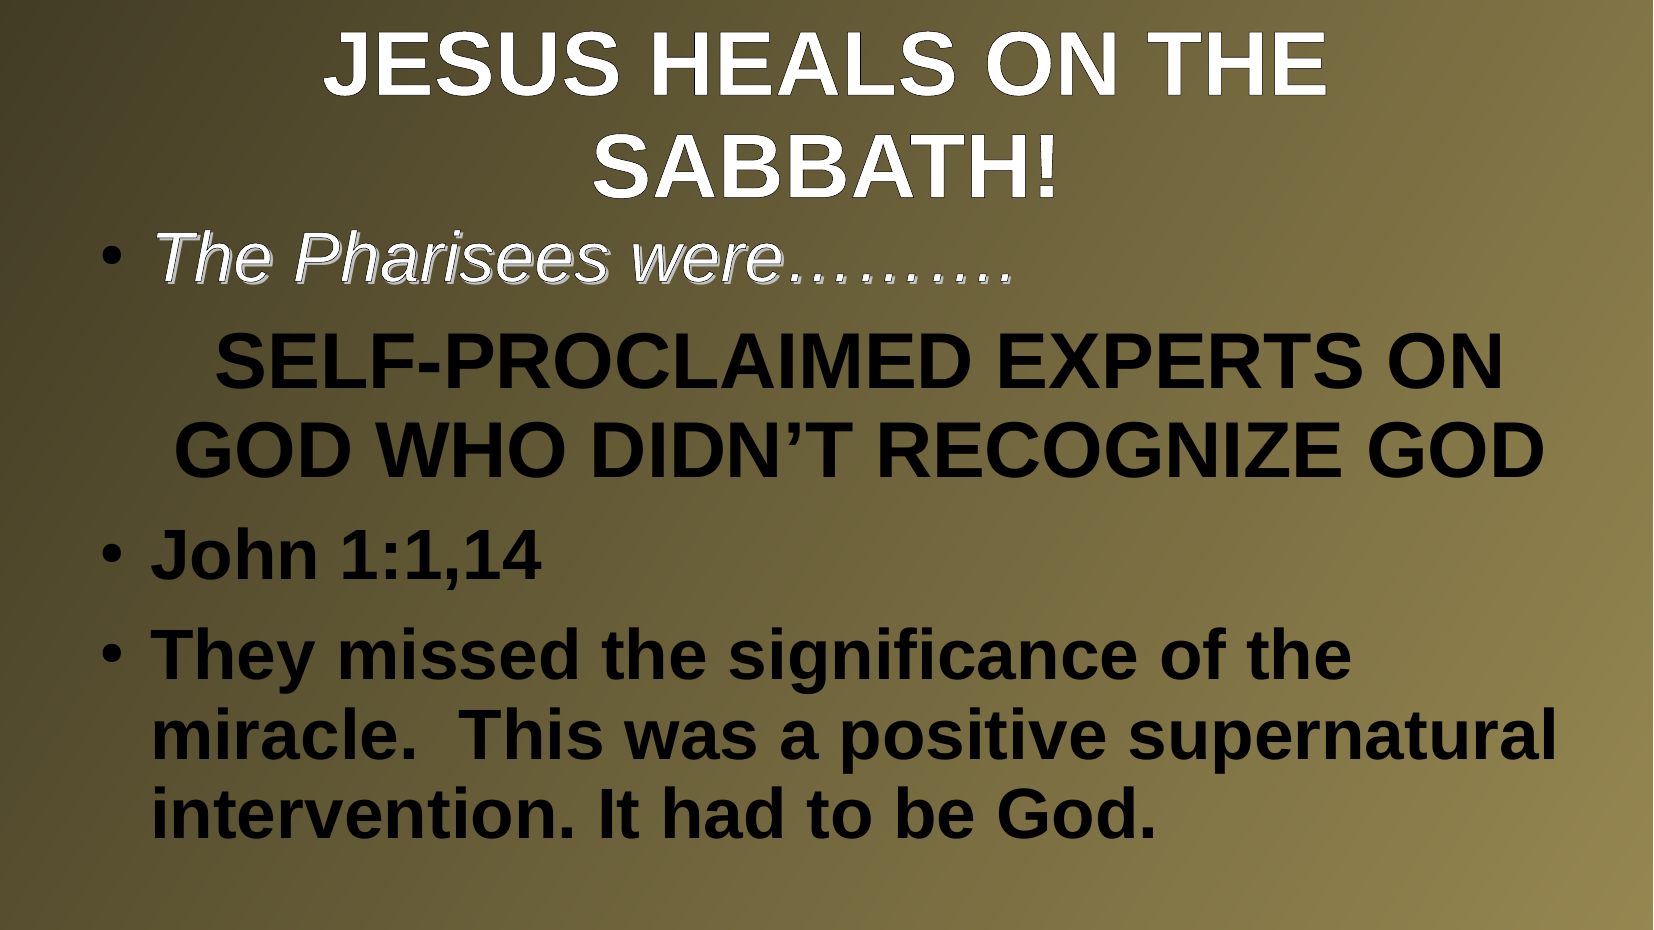

# JESUS HEALS ON THE SABBATH!
The Pharisees were……….
SELF-PROCLAIMED EXPERTS ON GOD WHO DIDN’T RECOGNIZE GOD
John 1:1,14
They missed the significance of the miracle. This was a positive supernatural intervention. It had to be God.